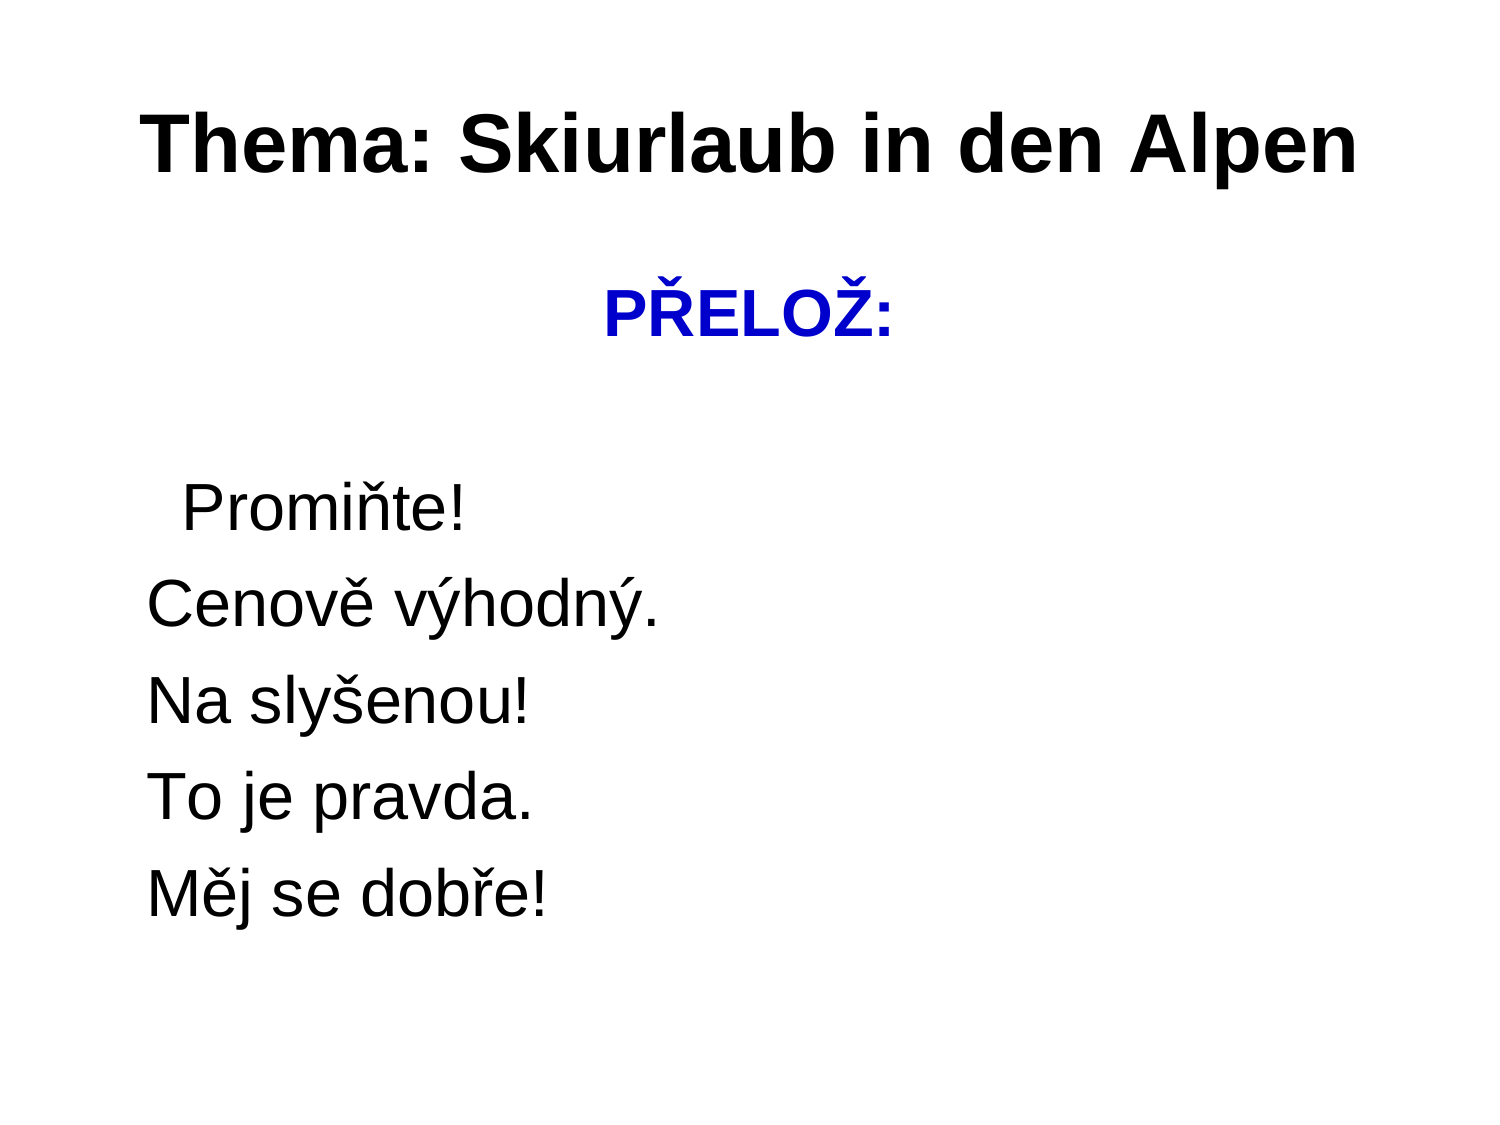

# Thema: Skiurlaub in den Alpen
PŘELOŽ:
	Promiňte!
	Cenově výhodný.
	Na slyšenou!
	To je pravda.
	Měj se dobře!